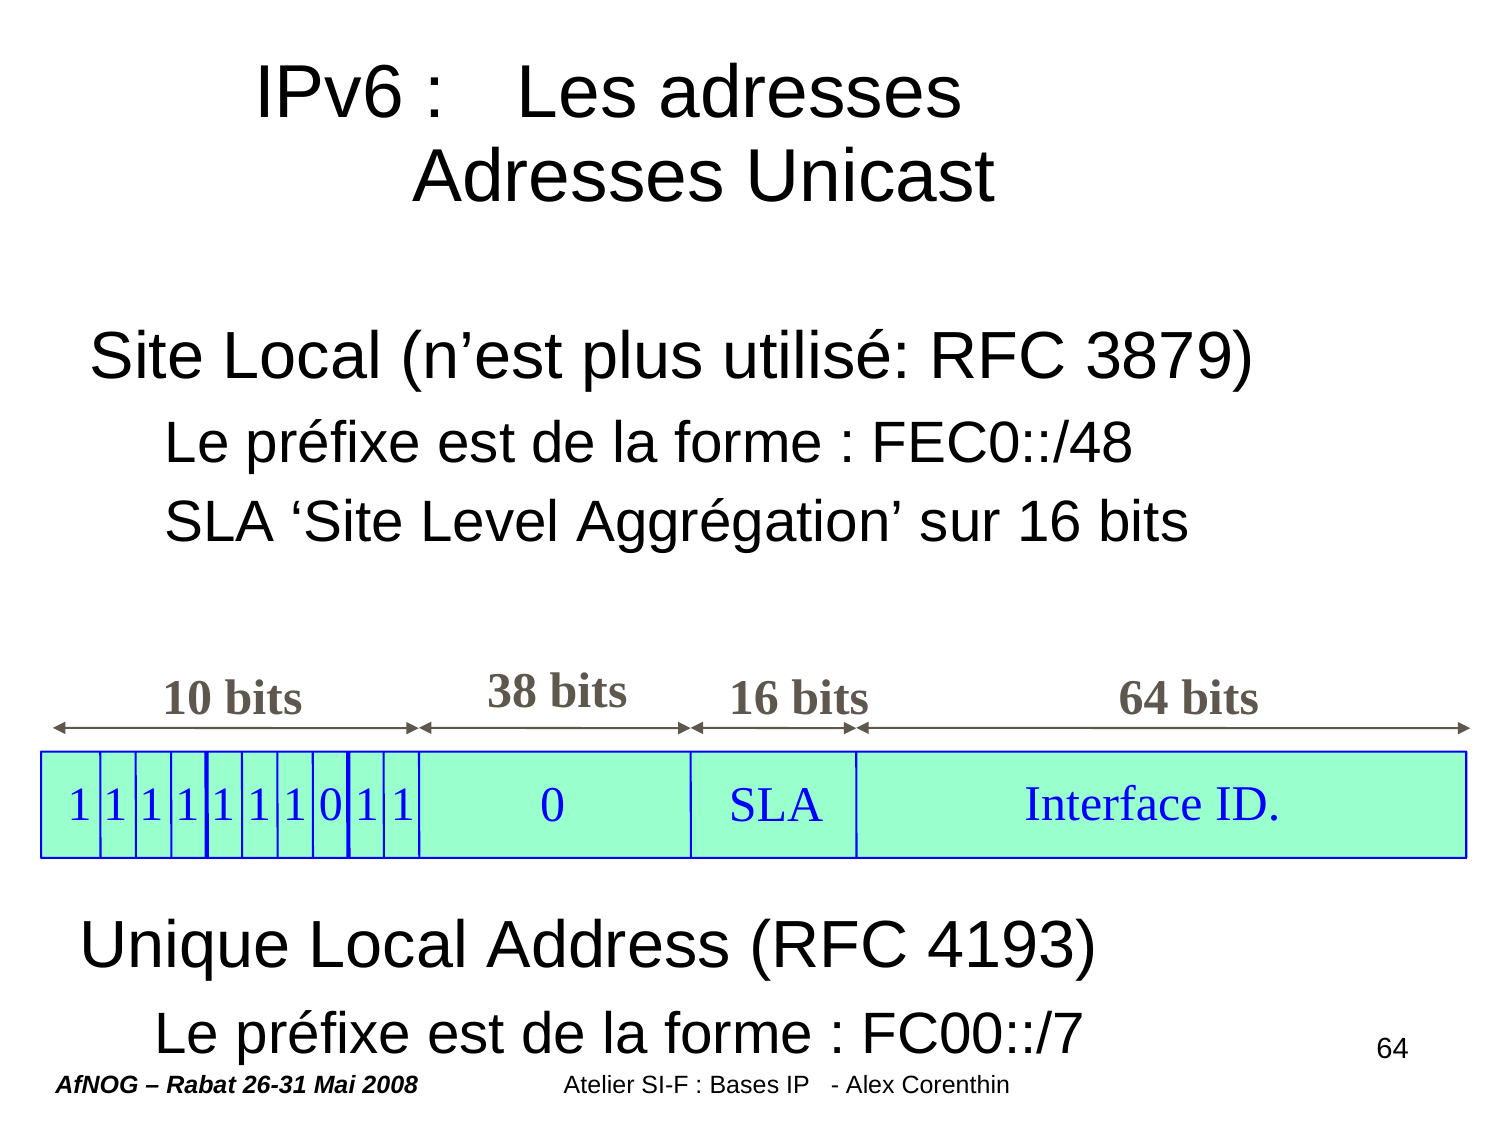

IPv6 :	Les adresses
Adresses Unicast
# Site Local (n’est plus utilisé: RFC 3879)‏
Le préfixe est de la forme : FEC0::/48
SLA ‘Site Level Aggrégation’ sur 16 bits
38 bits
10 bits
16 bits
64 bits
0
SLA
Interface ID.
1 1 1 1 1 1 1 0 1 1
Unique Local Address (RFC 4193)‏
Le préfixe est de la forme : FC00::/7
64